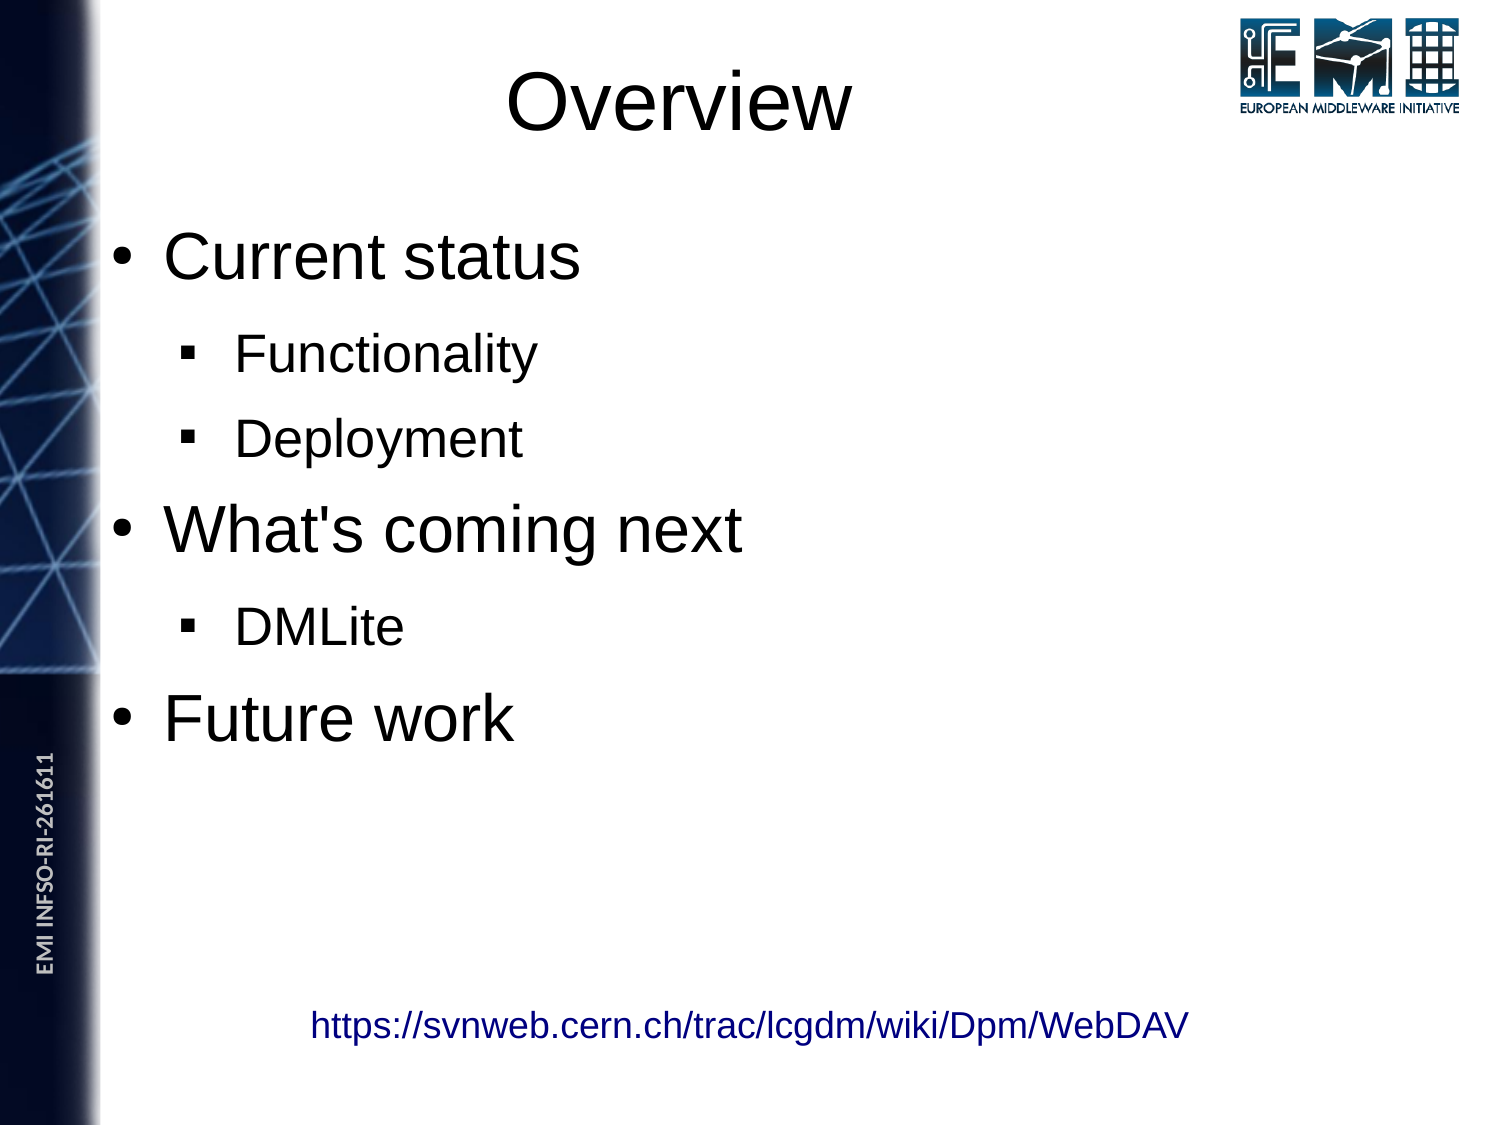

# Overview
Current status
Functionality
Deployment
What's coming next
DMLite
Future work
https://svnweb.cern.ch/trac/lcgdm/wiki/Dpm/WebDAV